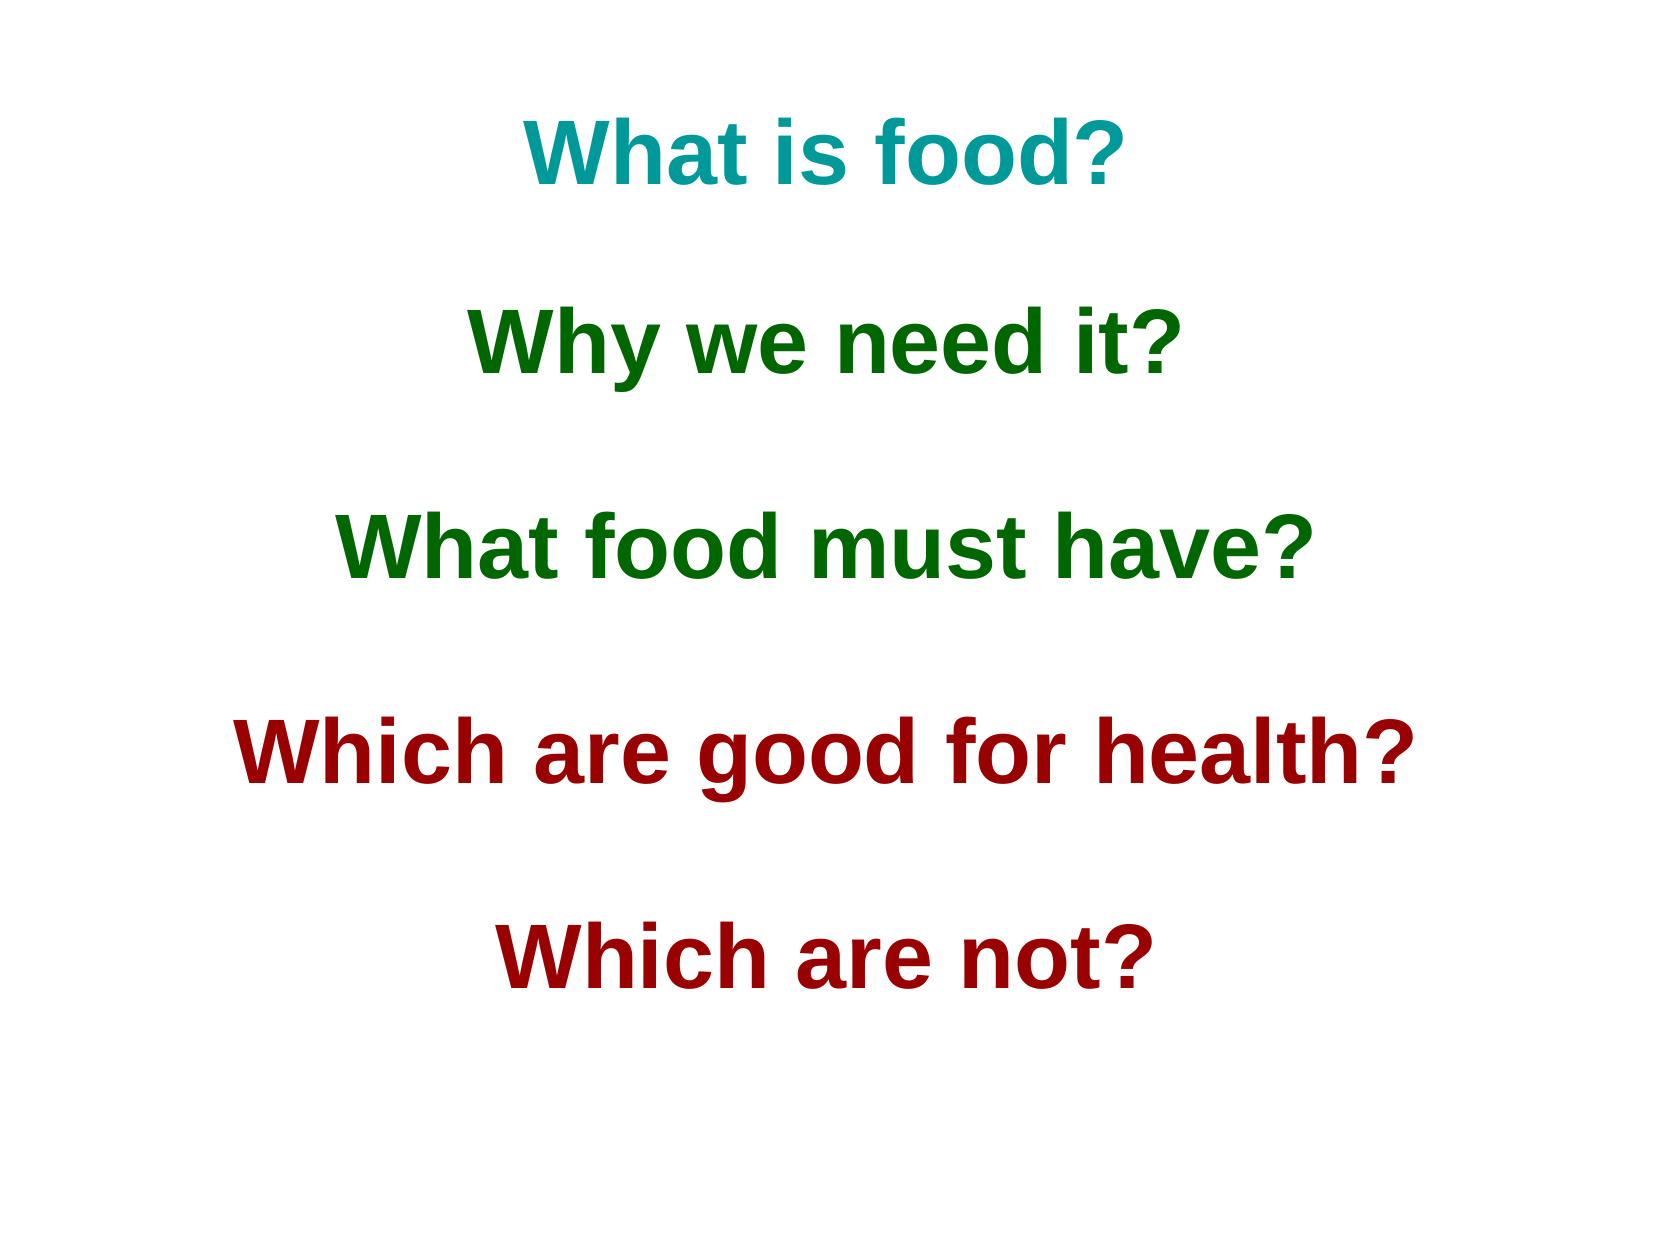

# What is food?
Why we need it?
What food must have?
Which are good for health?
Which are not?